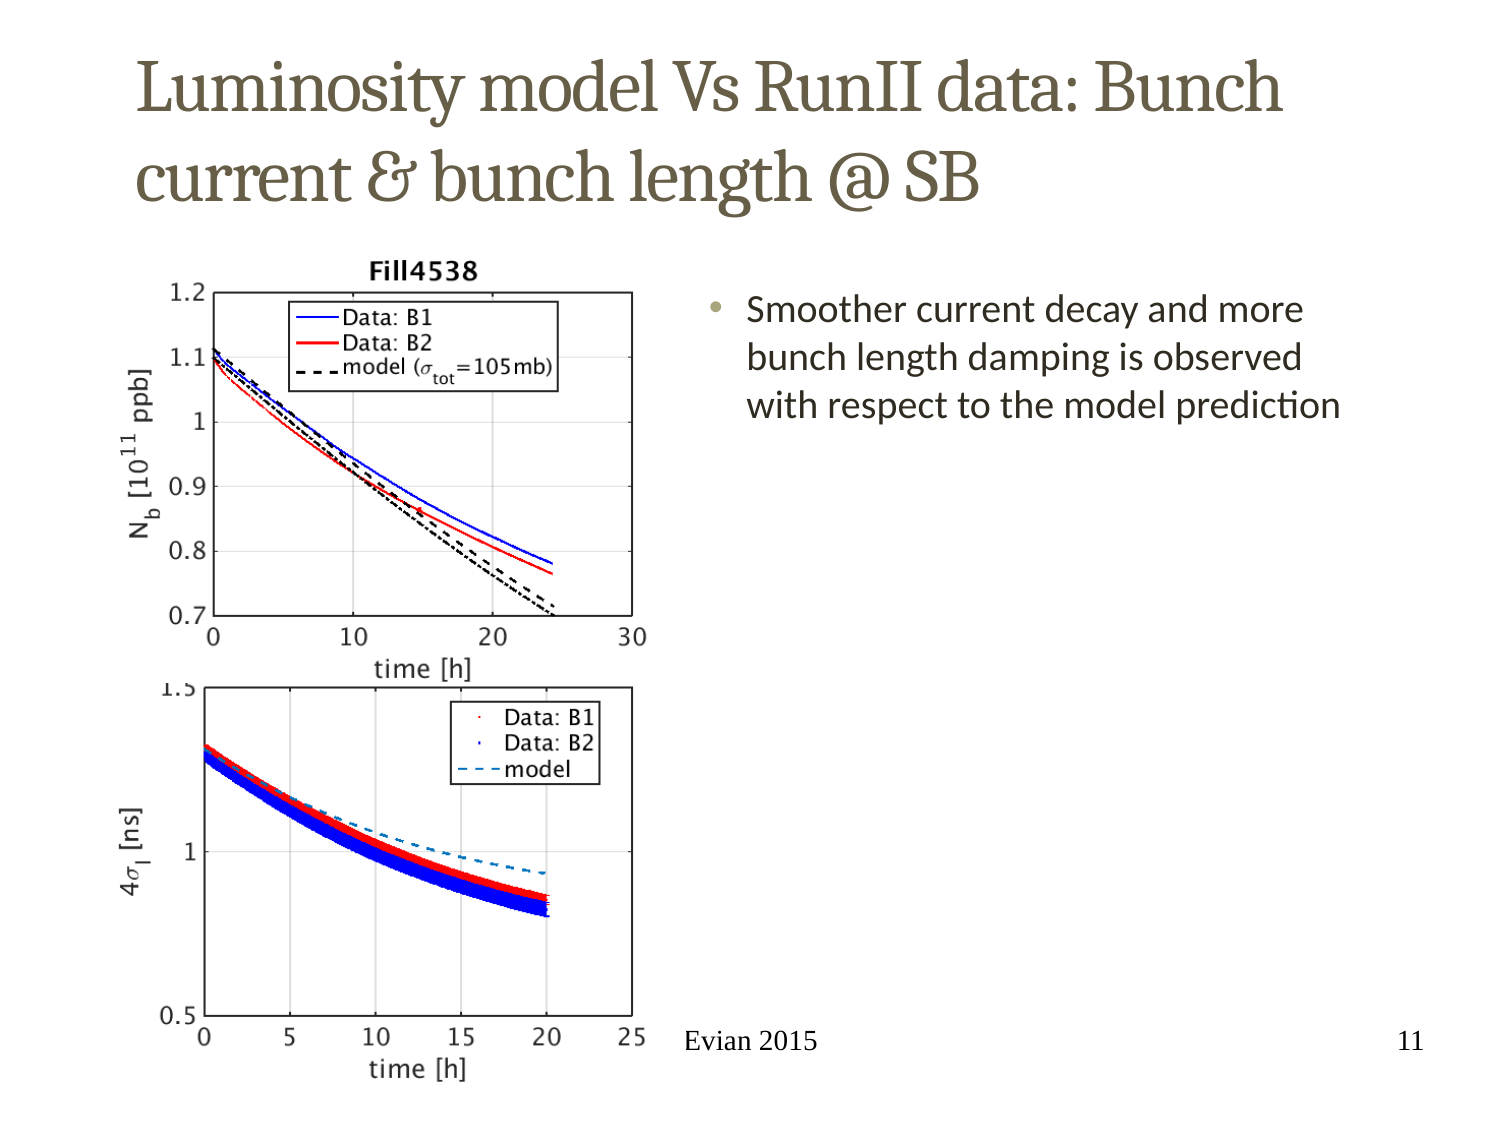

# Luminosity model Vs RunII data: Bunch current & bunch length @ SB
Smoother current decay and more bunch length damping is observed with respect to the model prediction
Evian 2015
11